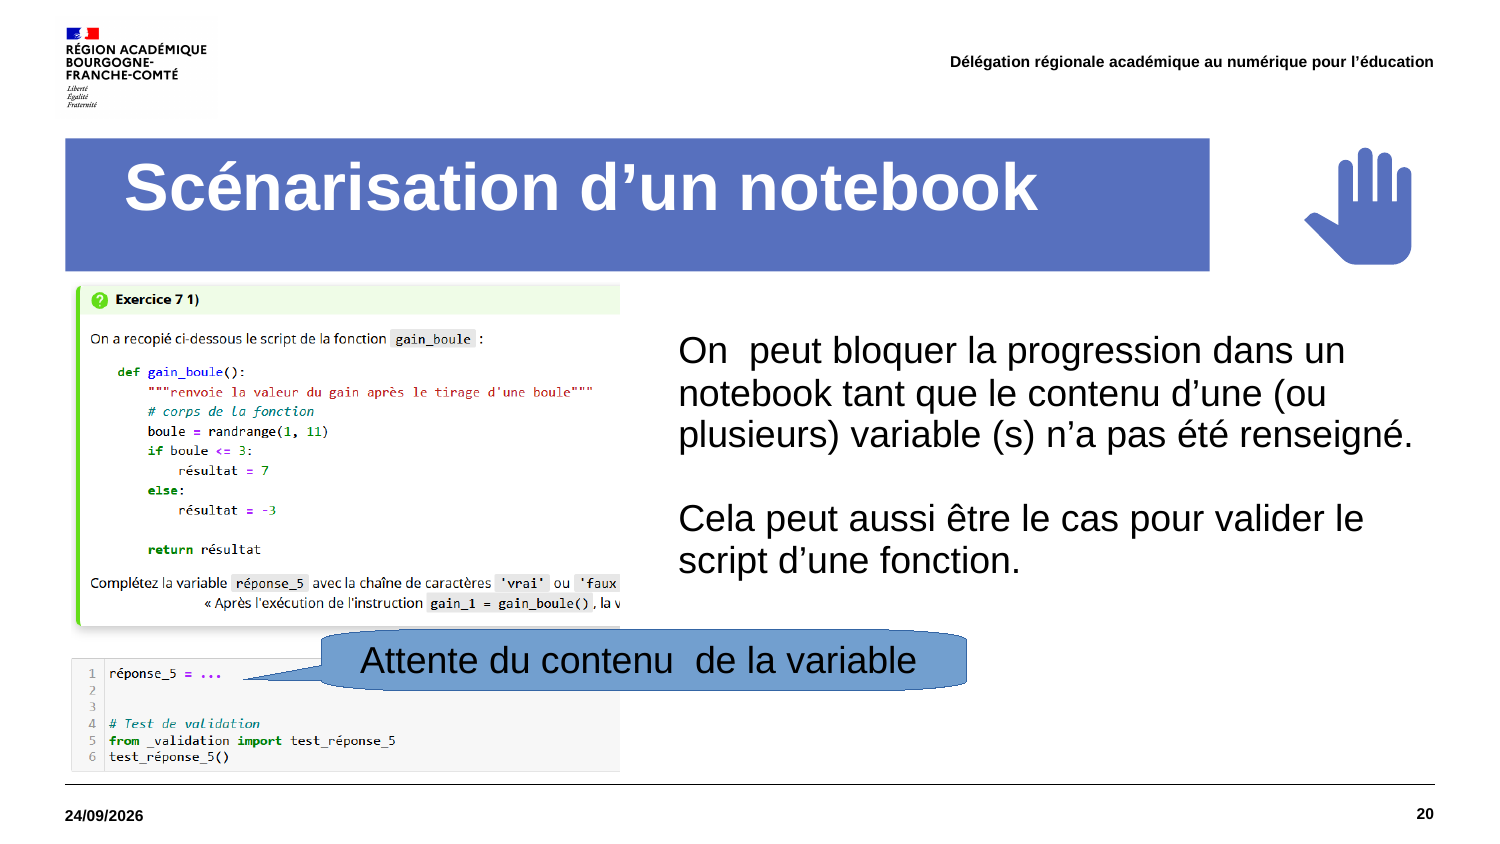

Délégation régionale académique au numérique pour l’éducation
Scénarisation d’un notebook
On peut bloquer la progression dans un notebook tant que le contenu d’une (ou plusieurs) variable (s) n’a pas été renseigné.
Cela peut aussi être le cas pour valider le script d’une fonction.
Attente du contenu de la variable